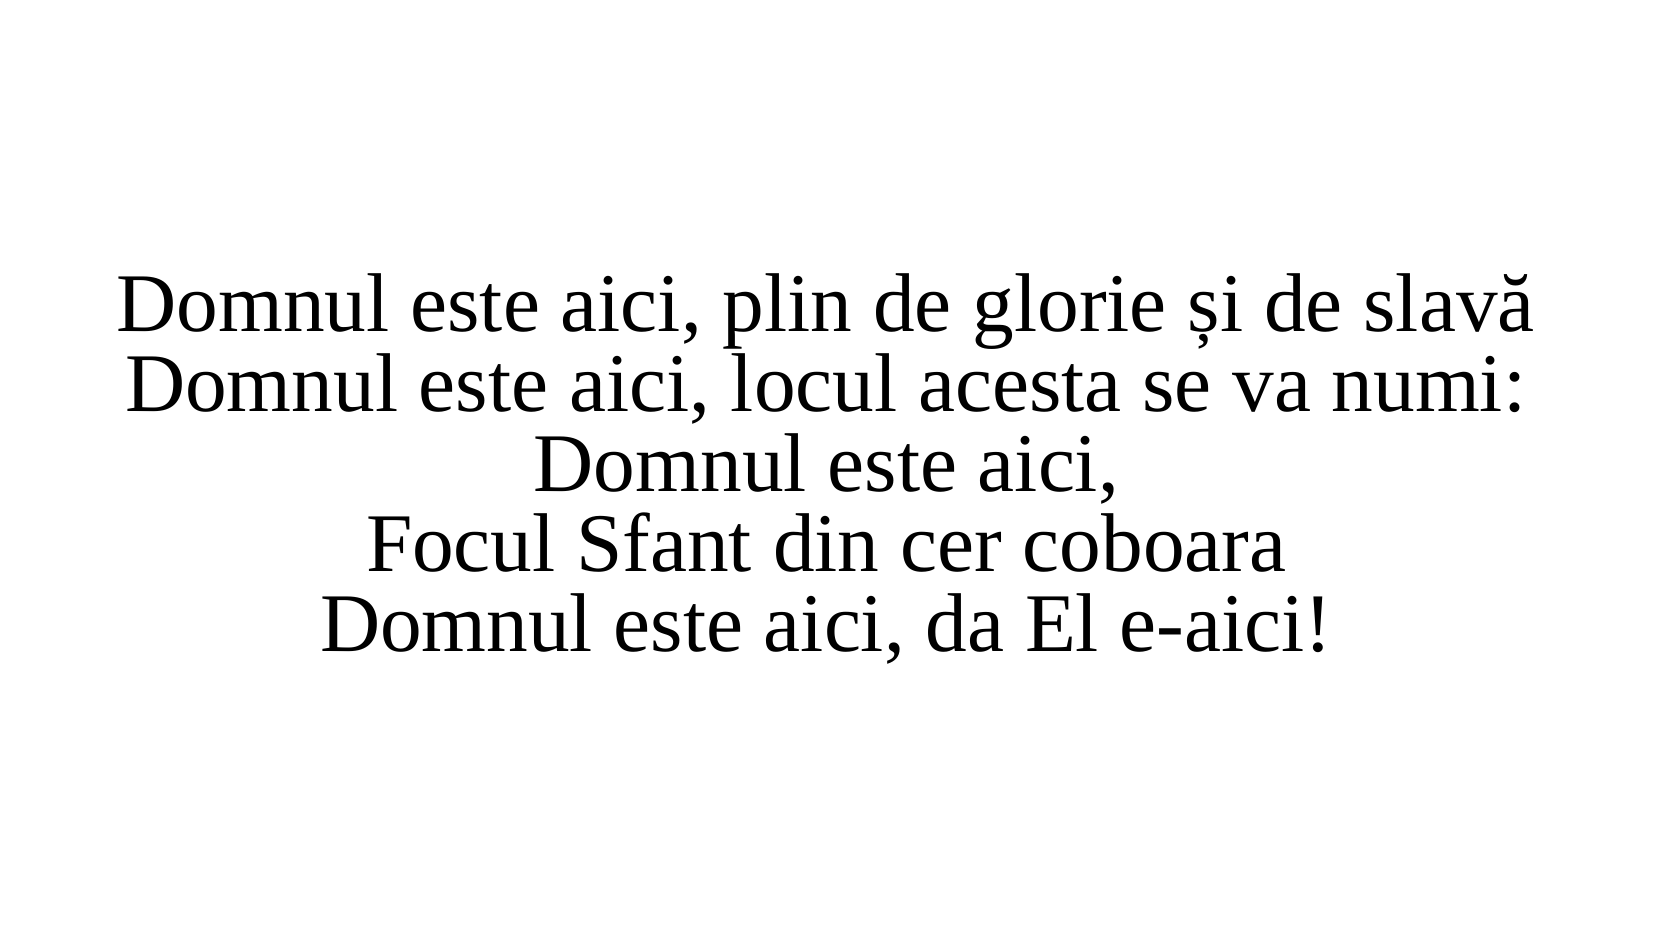

# Domnul este aici, plin de glorie și de slavă Domnul este aici, locul acesta se va numi: Domnul este aici,
Focul Sfant din cer coboara
Domnul este aici, da El e-aici!